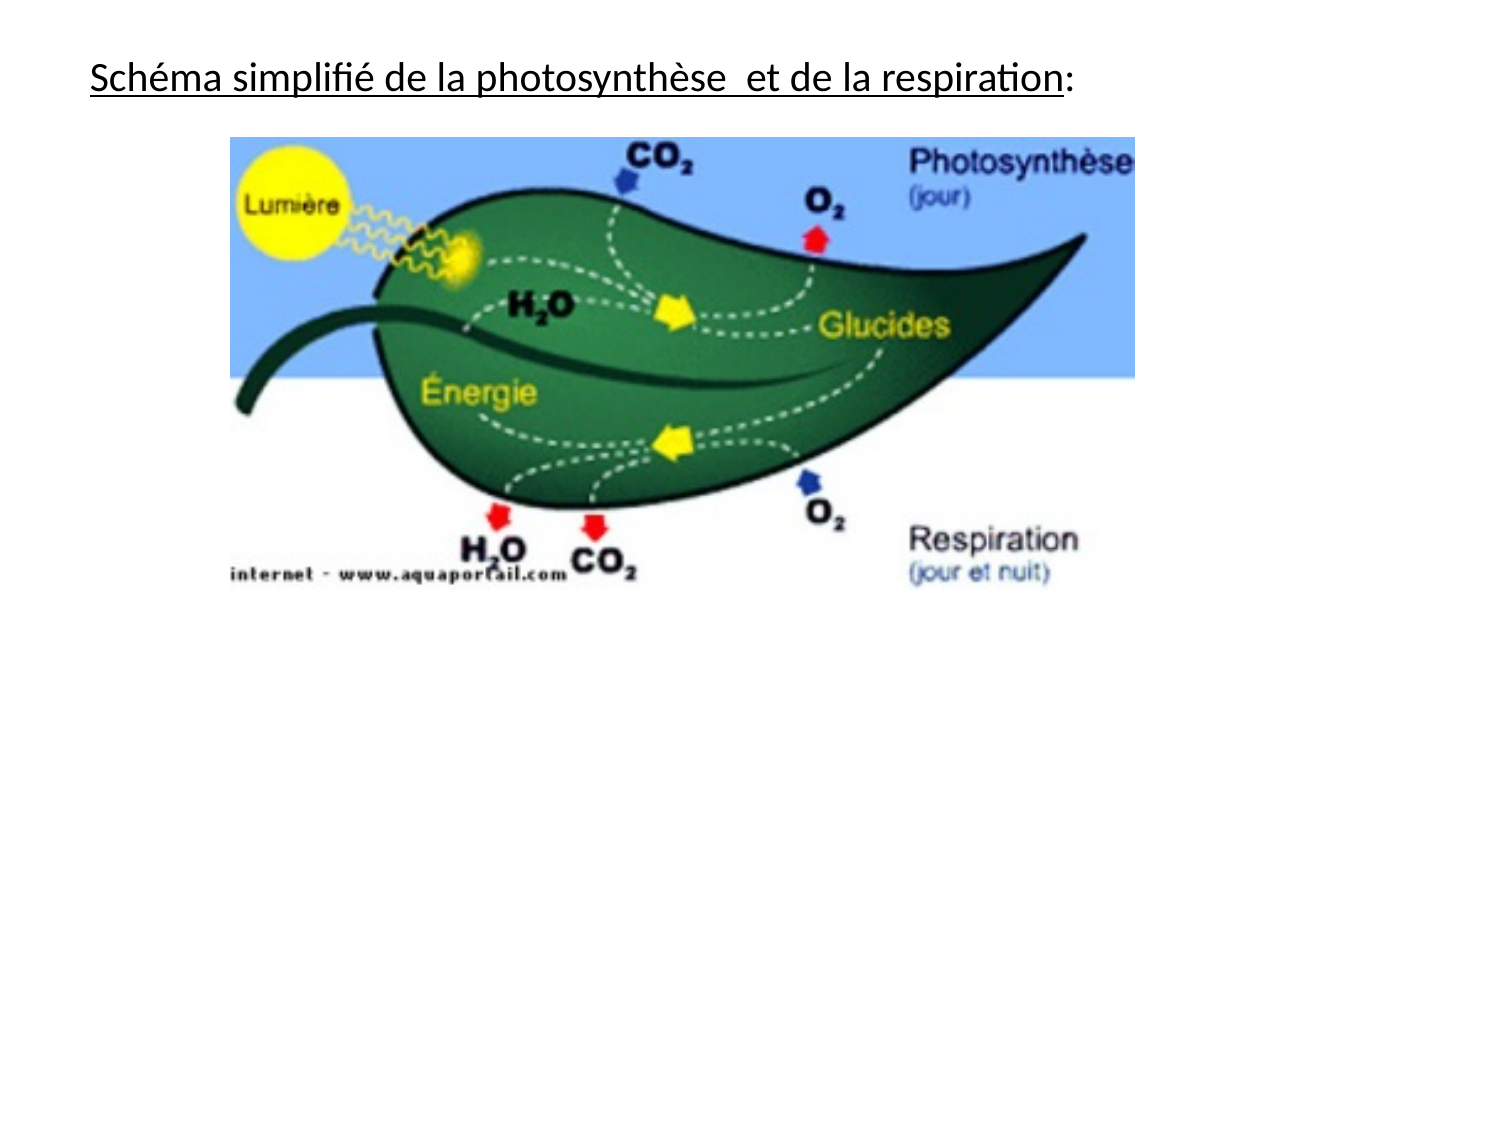

# Schéma simplifié de la photosynthèse et de la respiration: